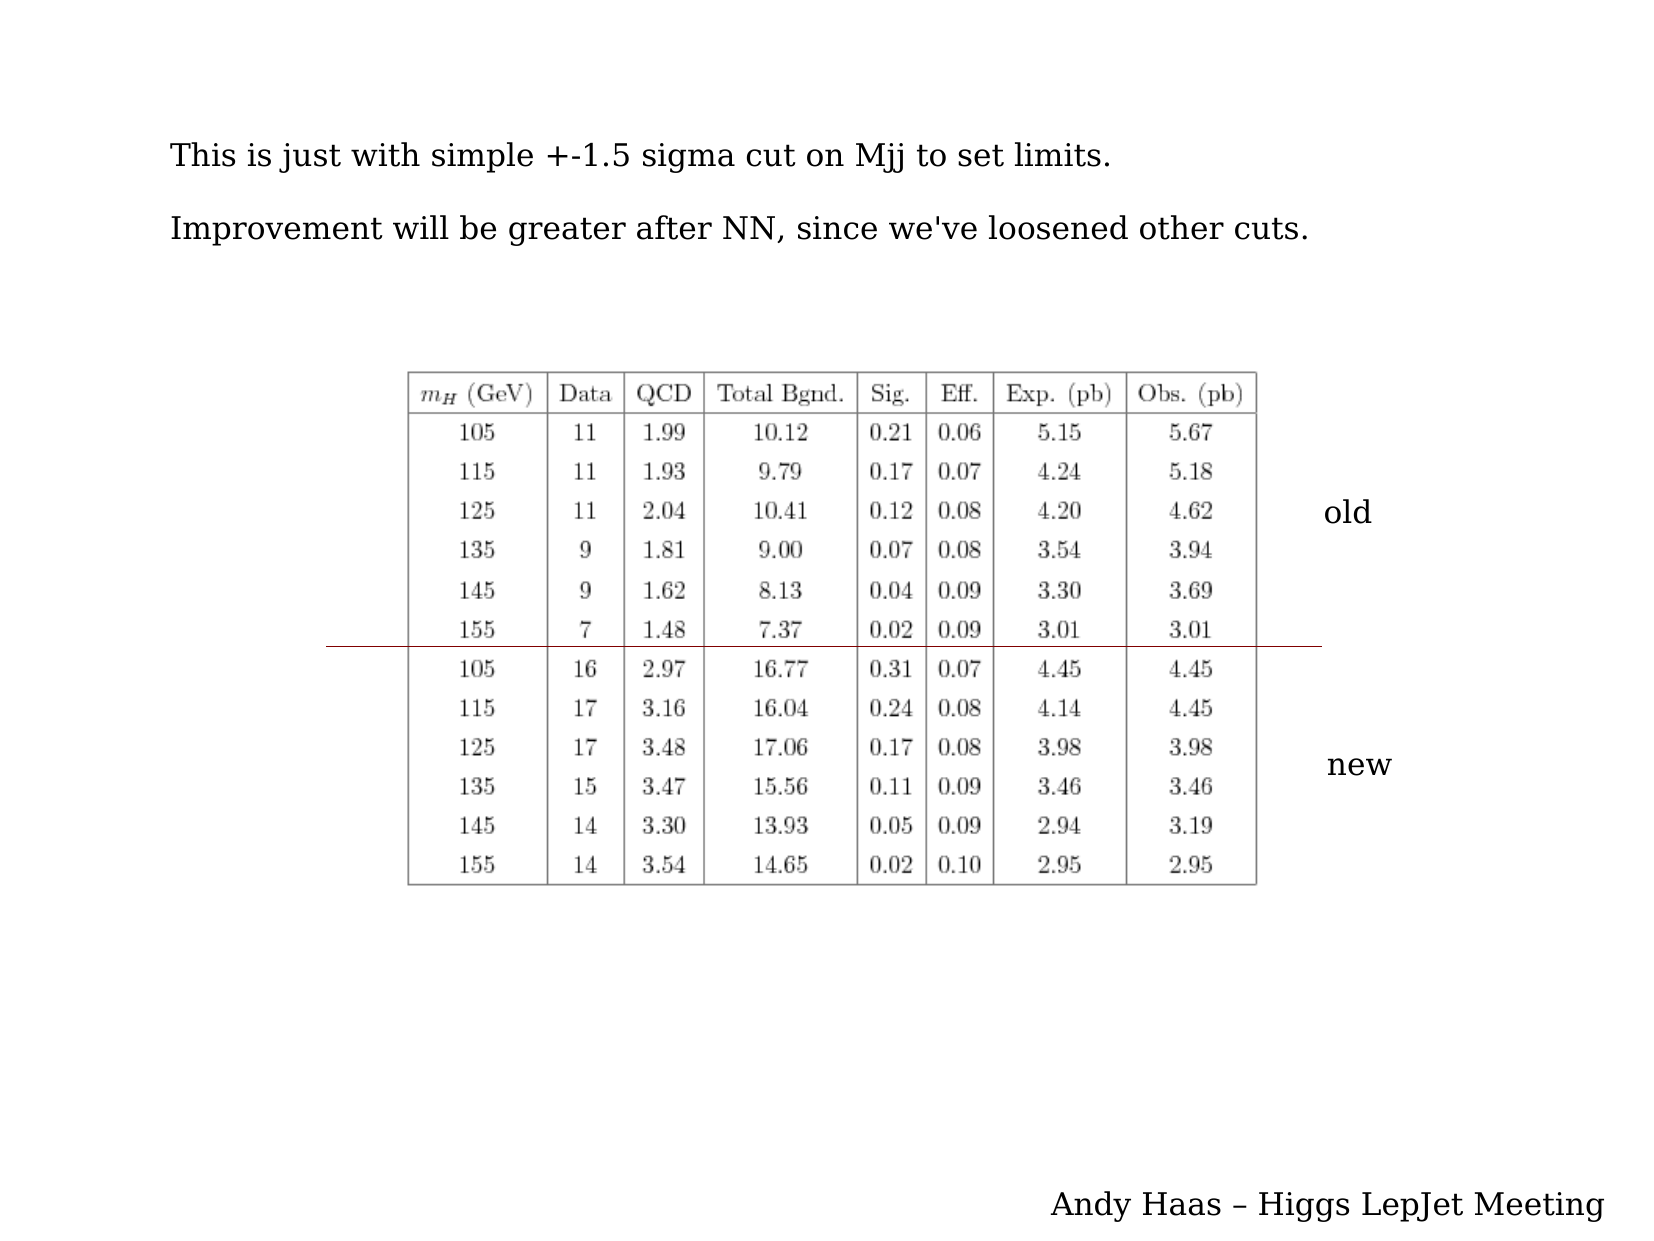

This is just with simple +-1.5 sigma cut on Mjj to set limits.
Improvement will be greater after NN, since we've loosened other cuts.
old
new